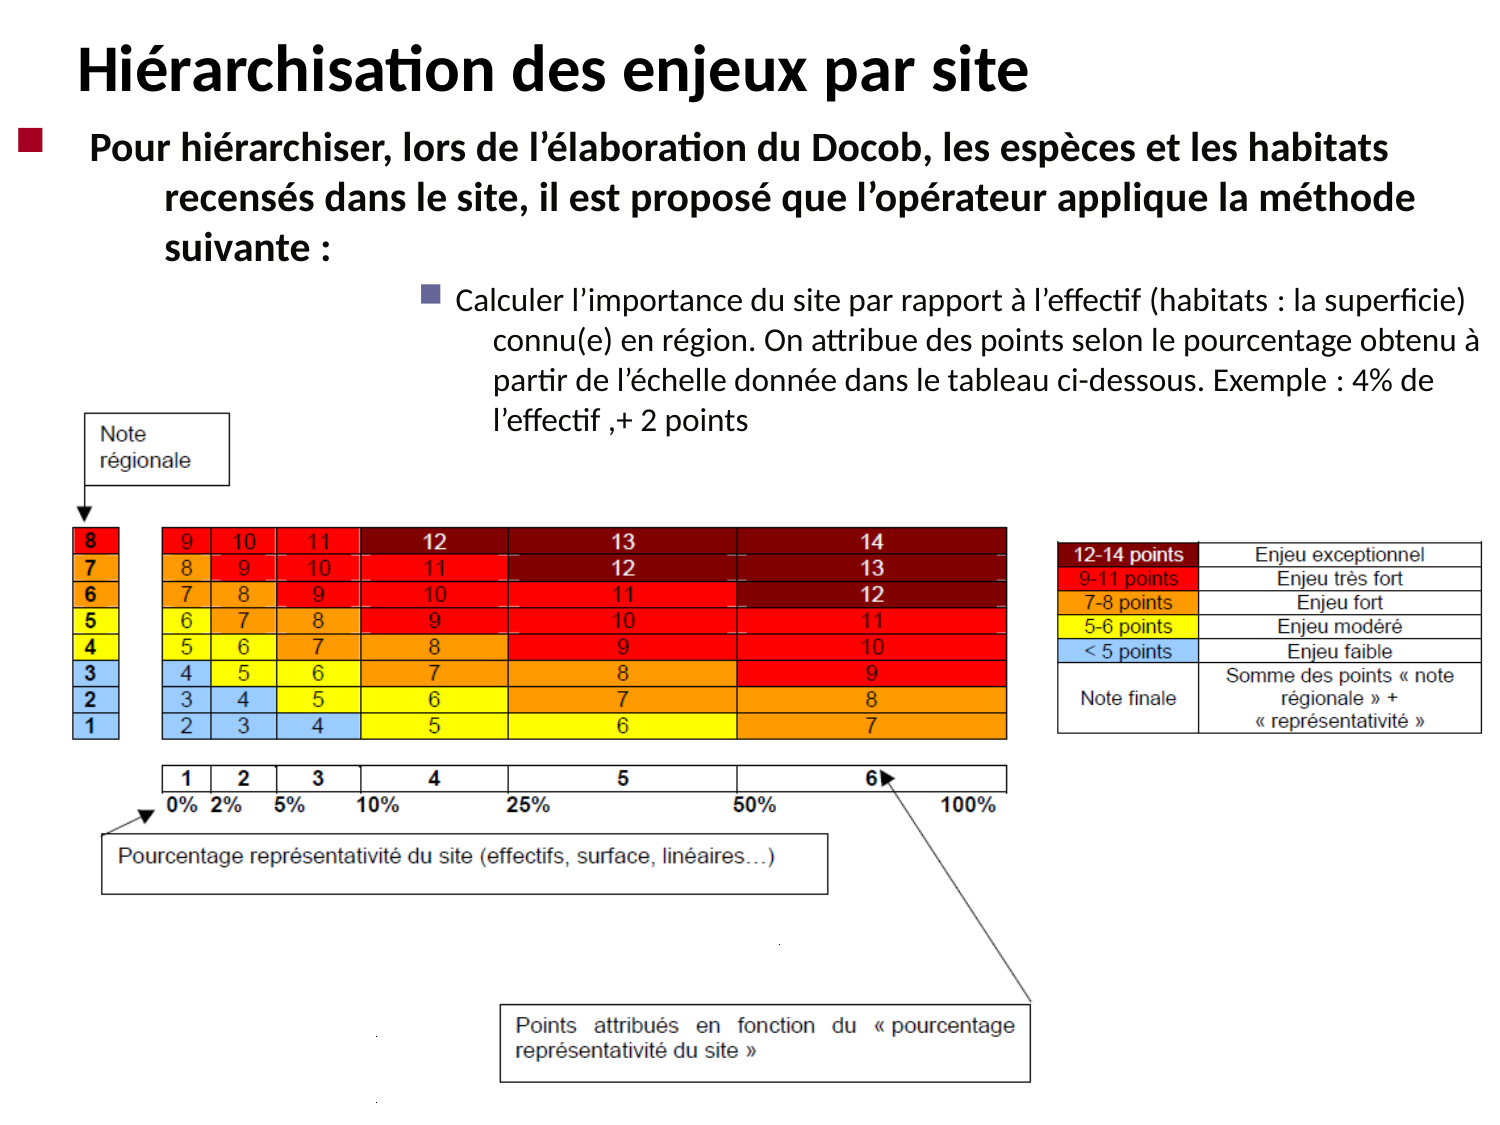

Hiérarchisation des enjeux par site
Pour hiérarchiser, lors de l’élaboration du Docob, les espèces et les habitats recensés dans le site, il est proposé que l’opérateur applique la méthode suivante :
Calculer l’importance du site par rapport à l’effectif (habitats : la superficie) connu(e) en région. On attribue des points selon le pourcentage obtenu à partir de l’échelle donnée dans le tableau ci-dessous. Exemple : 4% de l’effectif ,+ 2 points